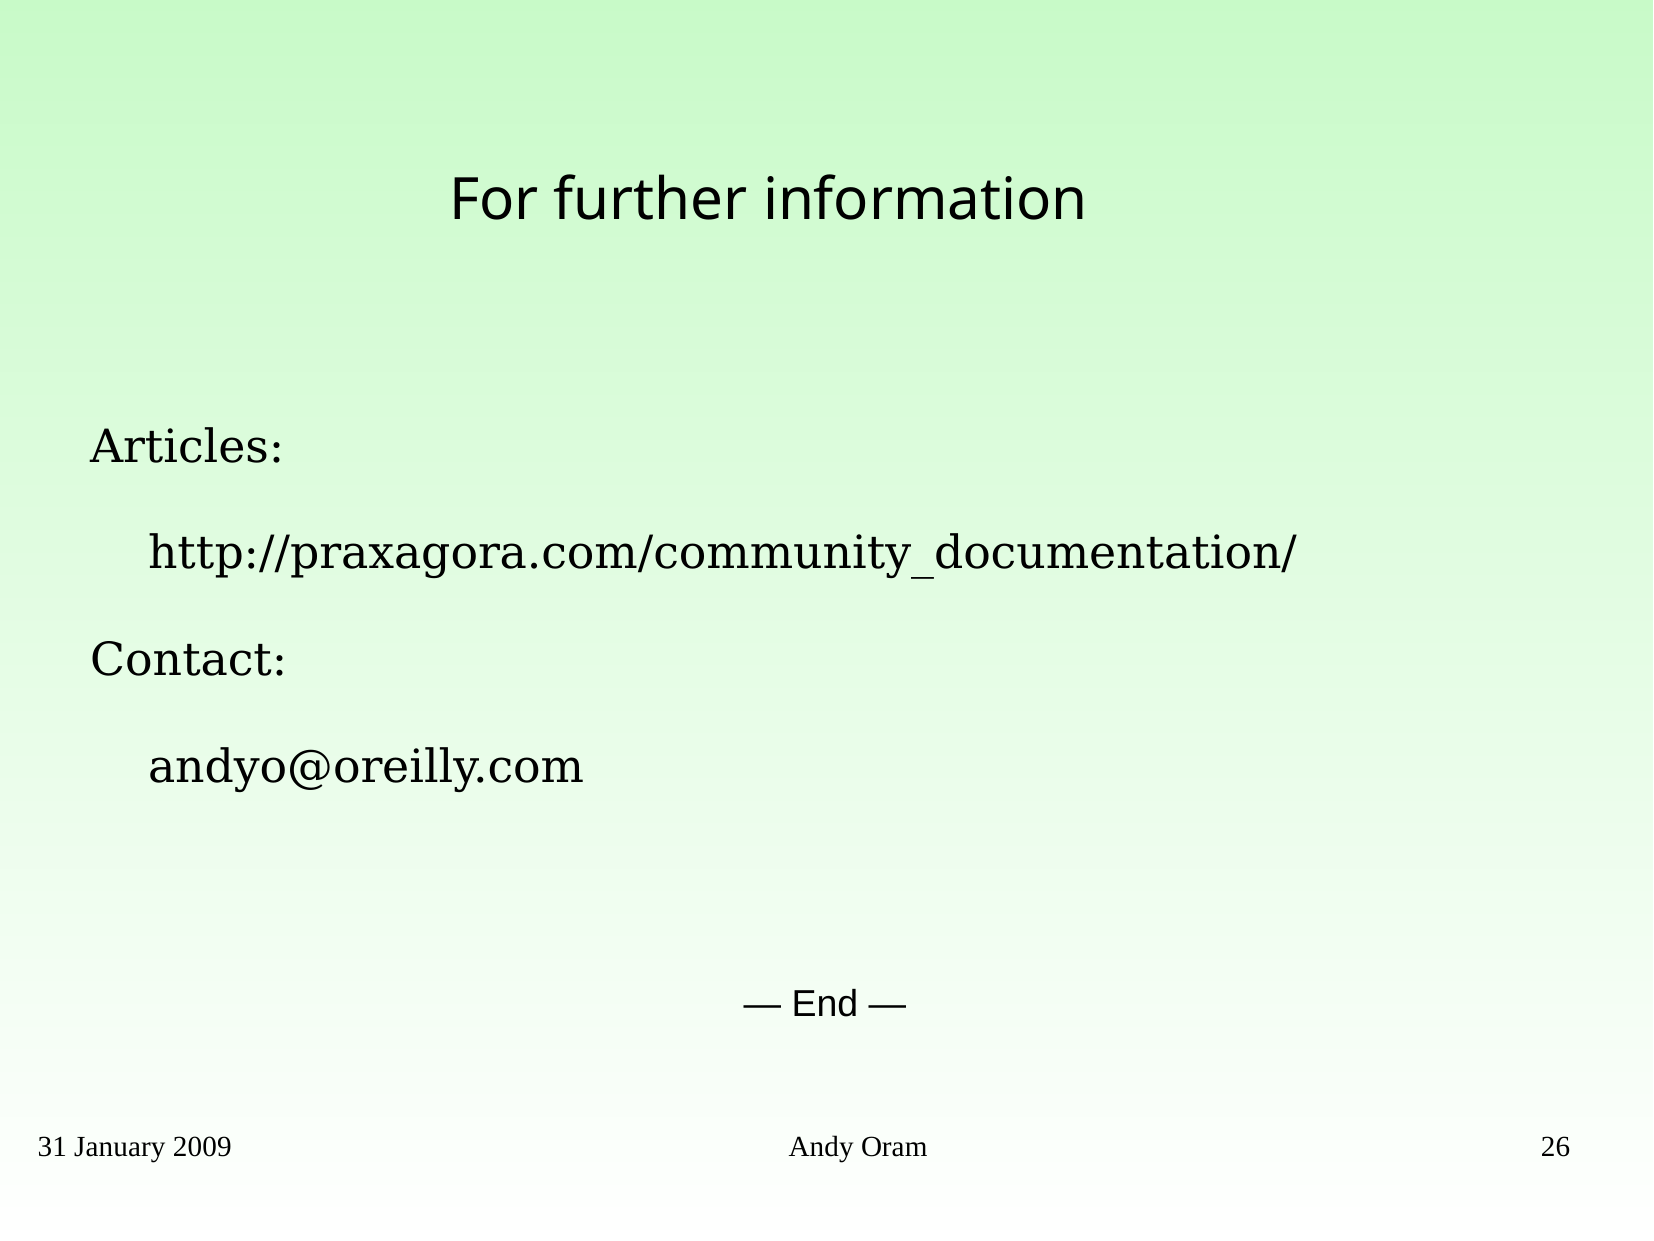

For further information
Articles:
 http://praxagora.com/community_documentation/
Contact:
 andyo@oreilly.com
— End —
26